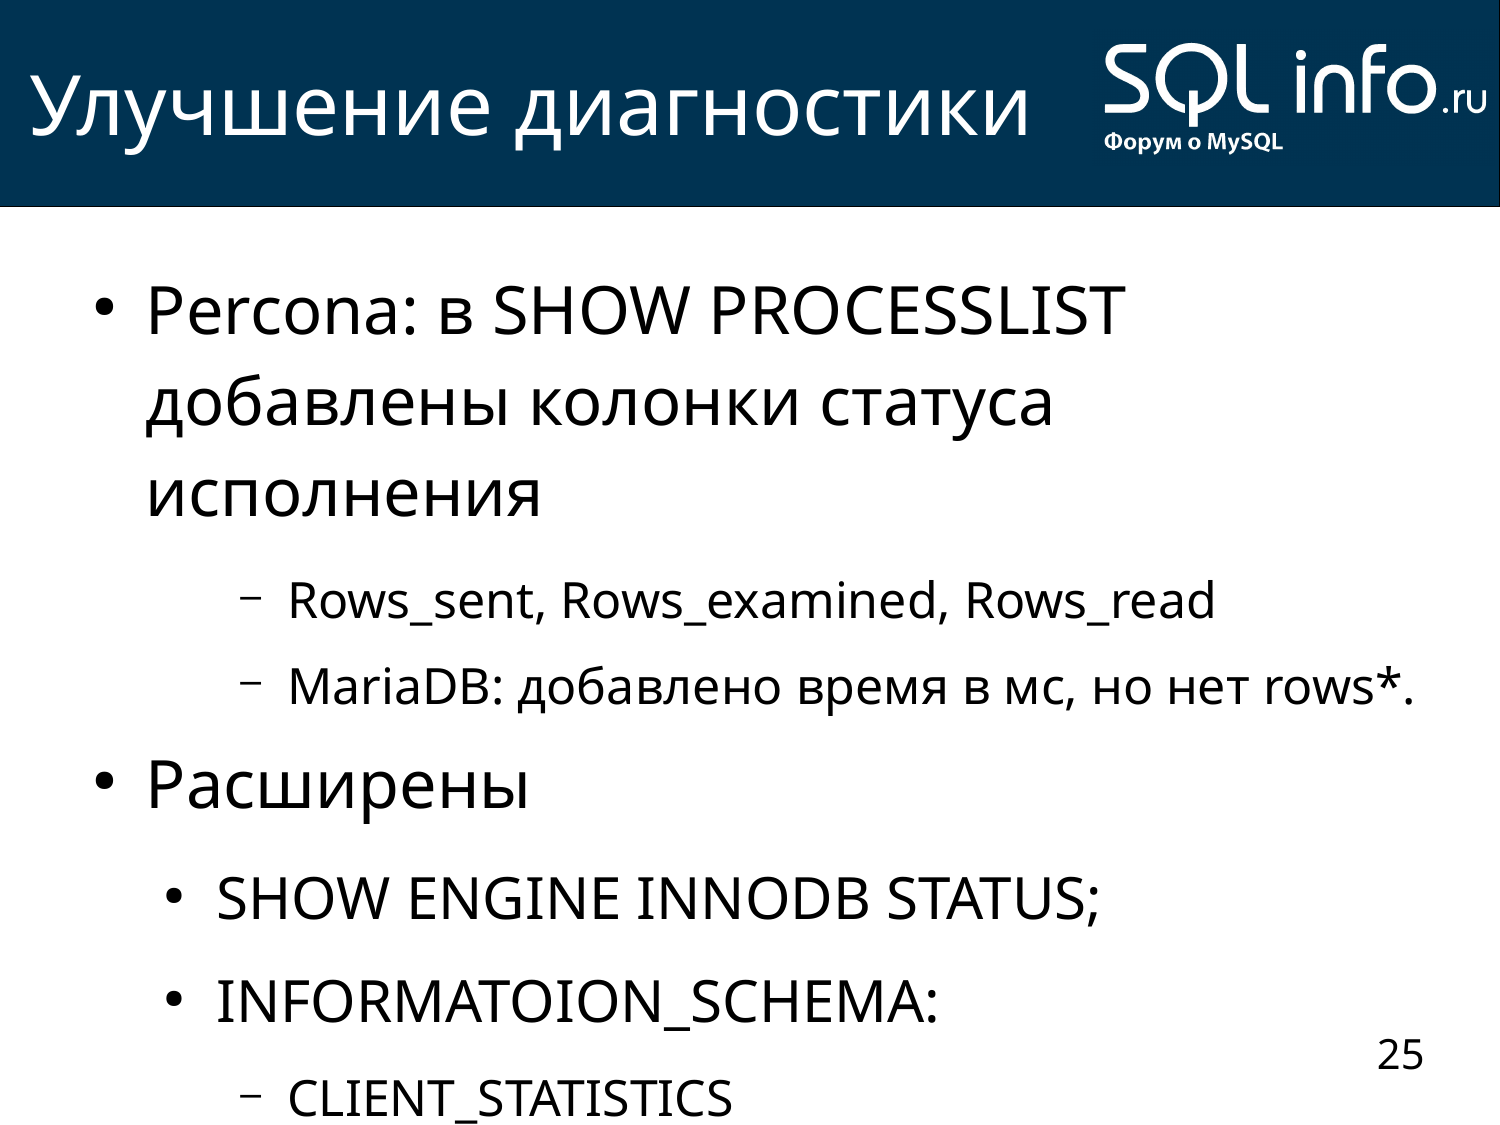

# Улучшение диагностики
Percona: в SHOW PROCESSLIST добавлены колонки статуса исполнения
Rows_sent, Rows_examined, Rows_read
MariaDB: добавлено время в мс, но нет rows*.
Расширены
SHOW ENGINE INNODB STATUS;
INFORMATOION_SCHEMA:
CLIENT_STATISTICS
INDEX_STATISTICS (ROWS_READ)
TABLE_STATISTICS
25